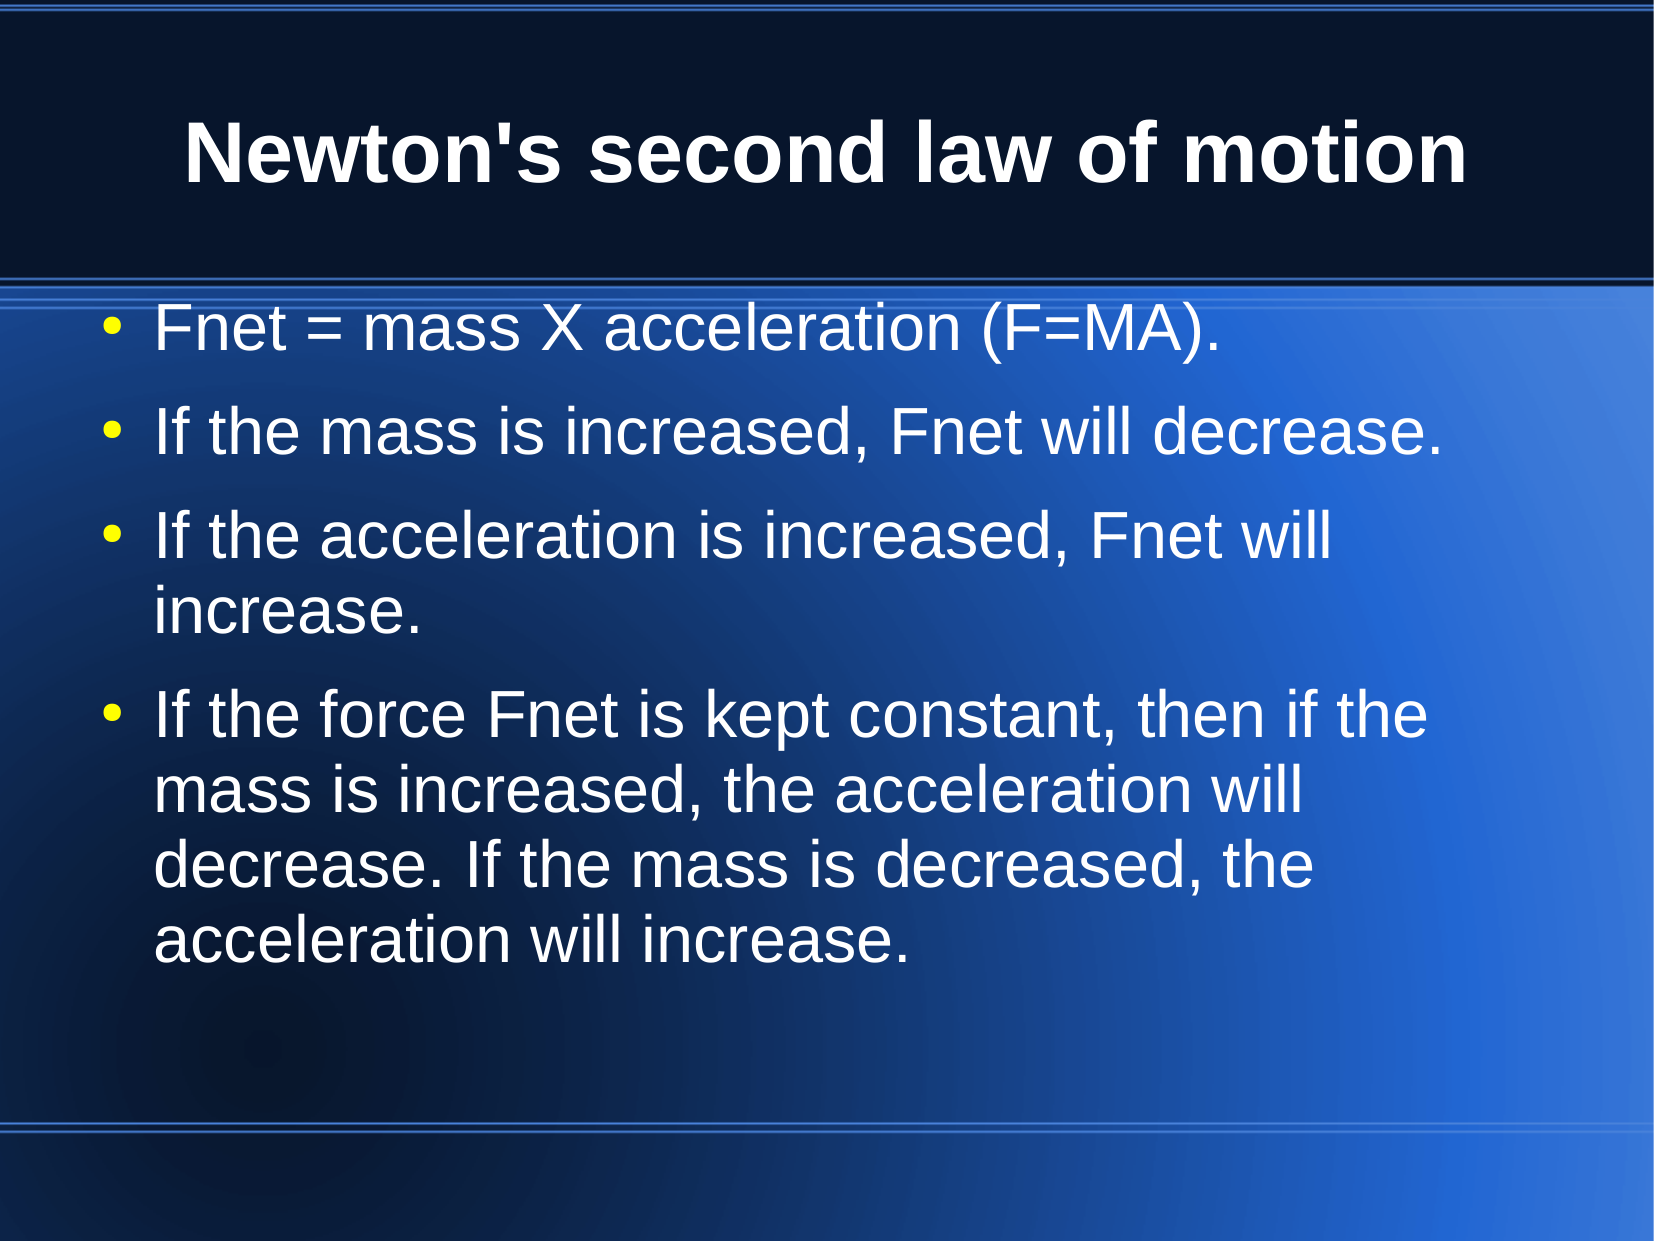

# Newton's second law of motion
Fnet = mass X acceleration (F=MA).
If the mass is increased, Fnet will decrease.
If the acceleration is increased, Fnet will increase.
If the force Fnet is kept constant, then if the mass is increased, the acceleration will decrease. If the mass is decreased, the acceleration will increase.